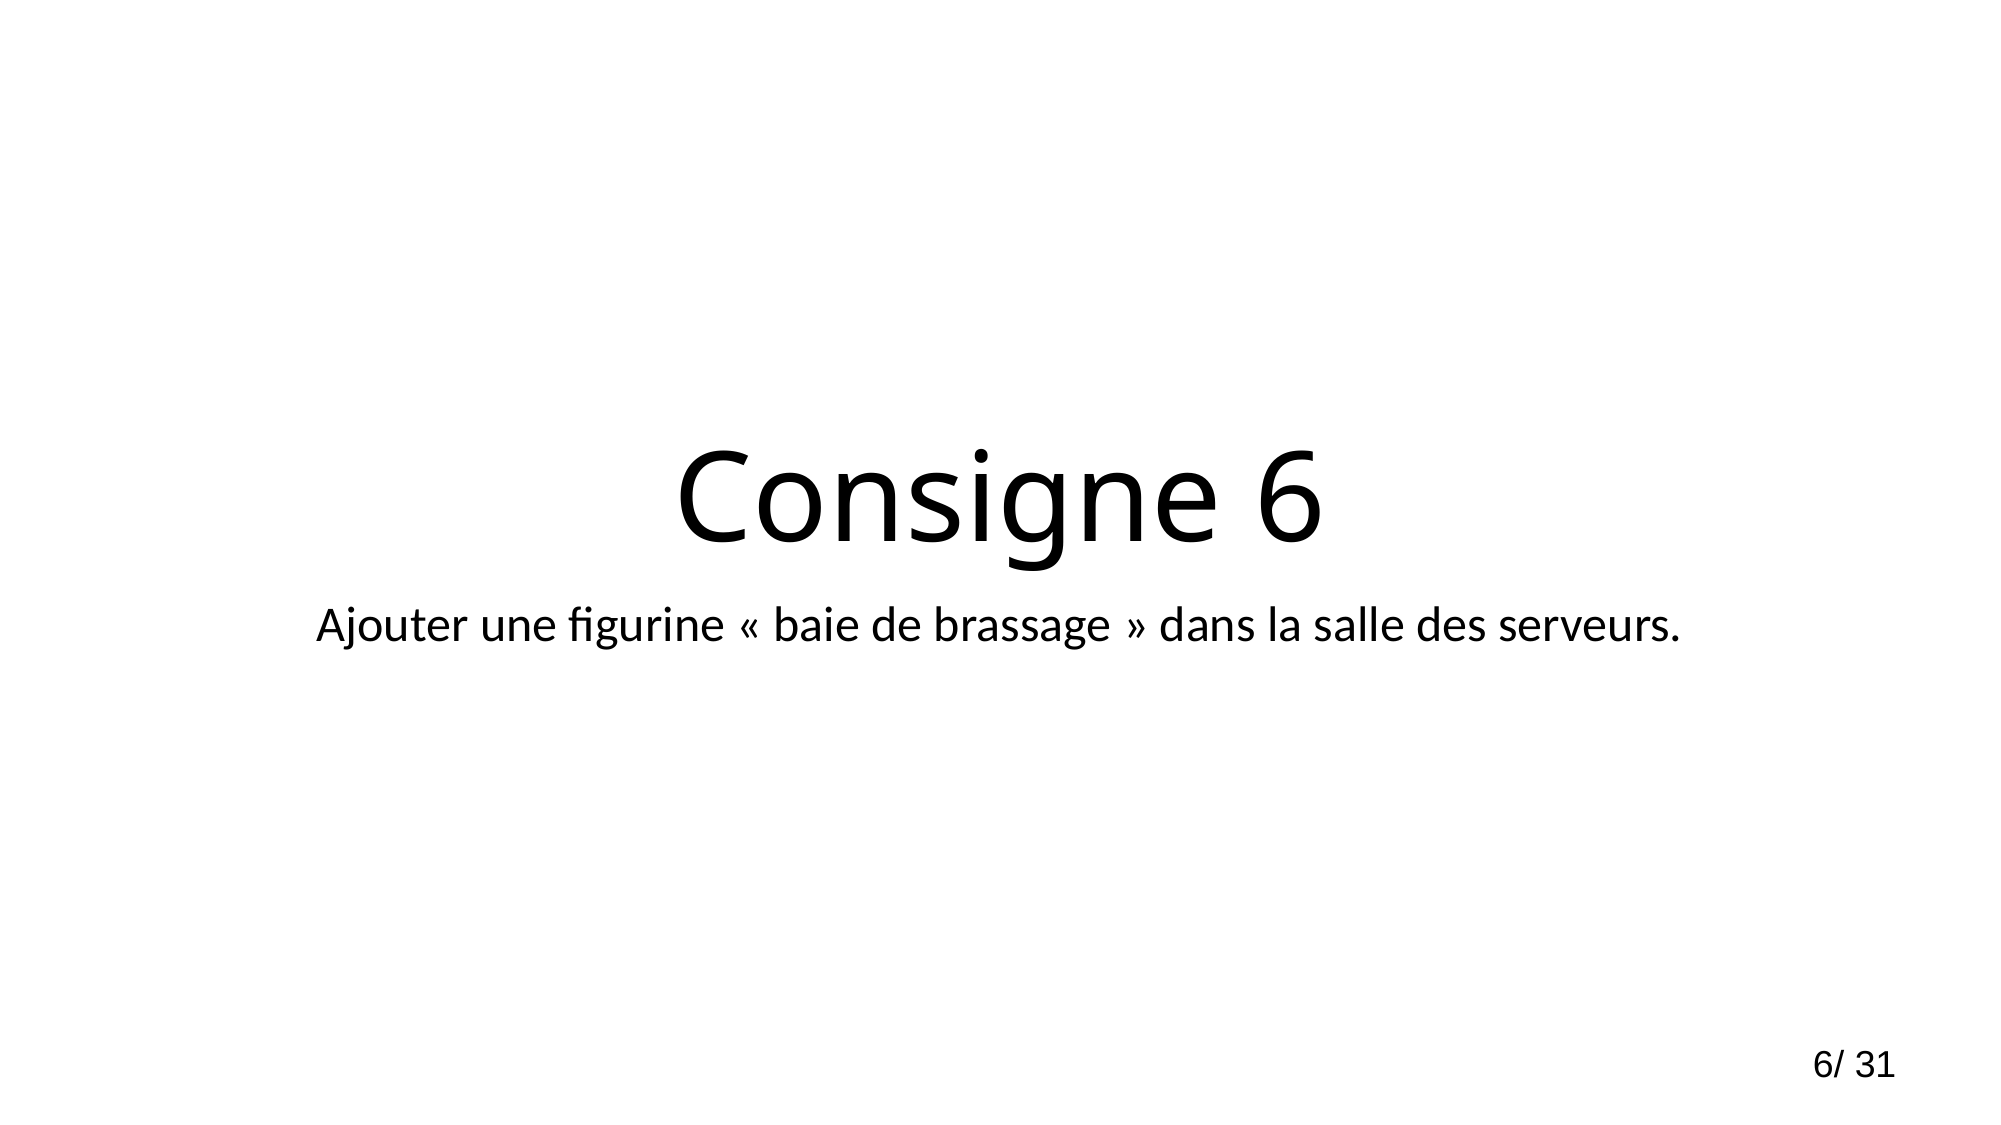

# Consigne 6
Ajouter une figurine « baie de brassage » dans la salle des serveurs.